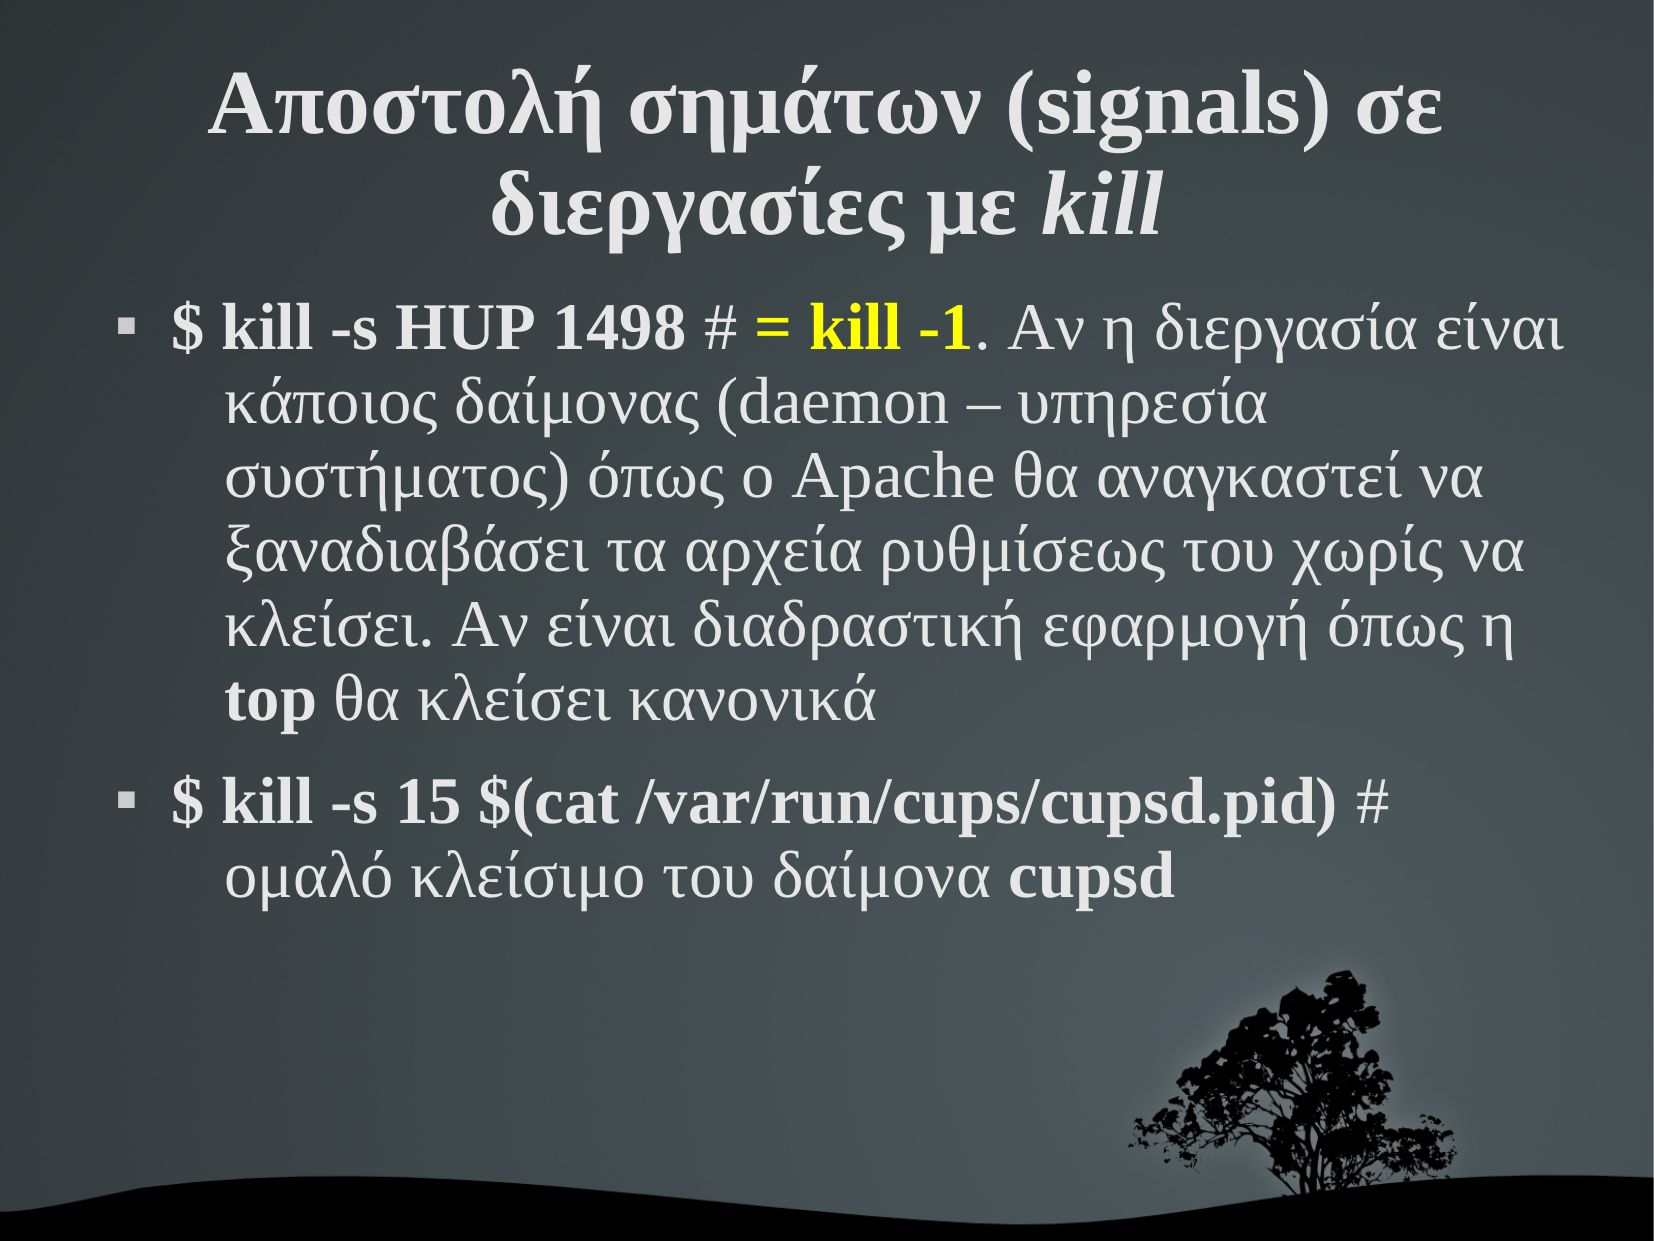

Αποστολή σημάτων (signals) σε διεργασίες με kill
# $ kill -s HUP 1498 # = kill -1. Αν η διεργασία είναι κάποιος δαίμονας (daemon – υπηρεσία συστήματος) όπως ο Apache θα αναγκαστεί να ξαναδιαβάσει τα αρχεία ρυθμίσεως του χωρίς να κλείσει. Αν είναι διαδραστική εφαρμογή όπως η top θα κλείσει κανονικά
$ kill -s 15 $(cat /var/run/cups/cupsd.pid) # ομαλό κλείσιμο του δαίμονα cupsd